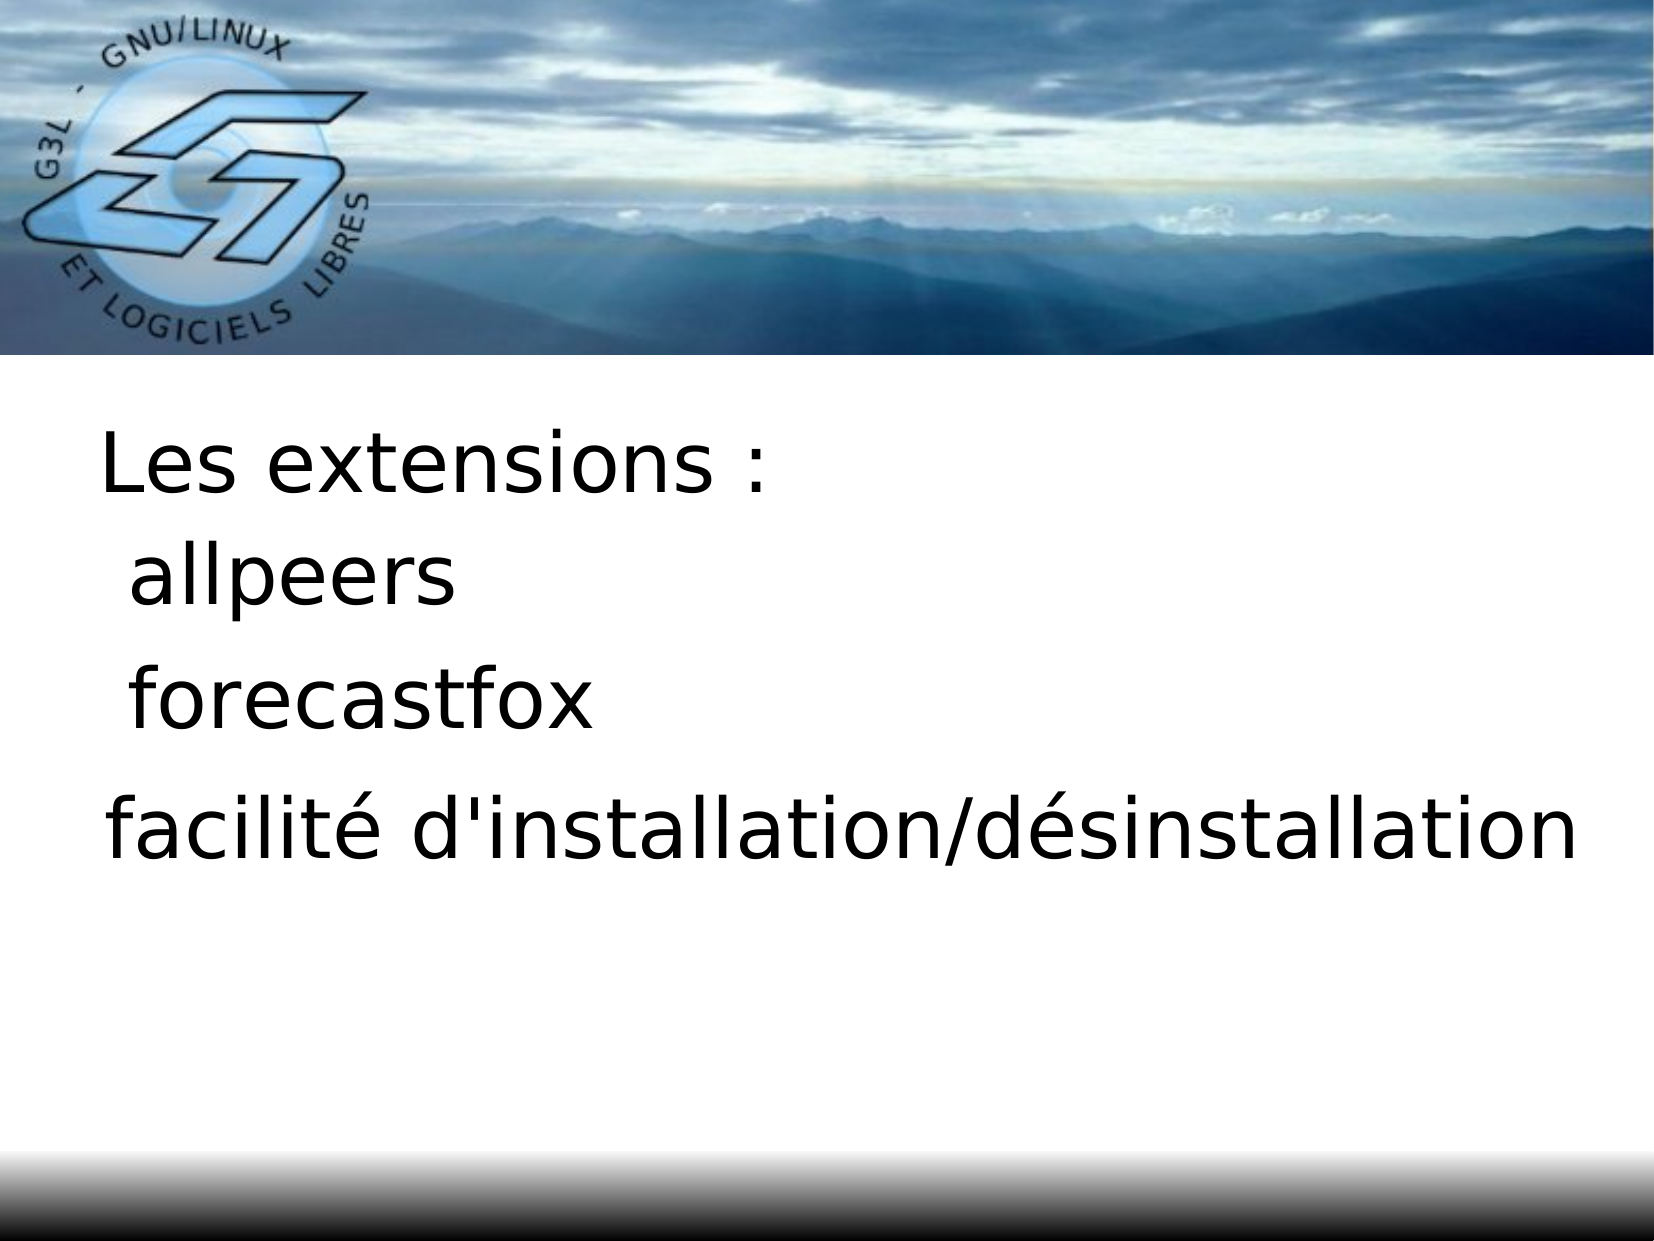

Les extensions :
 allpeers
 forecastfox
 facilité d'installation/désinstallation